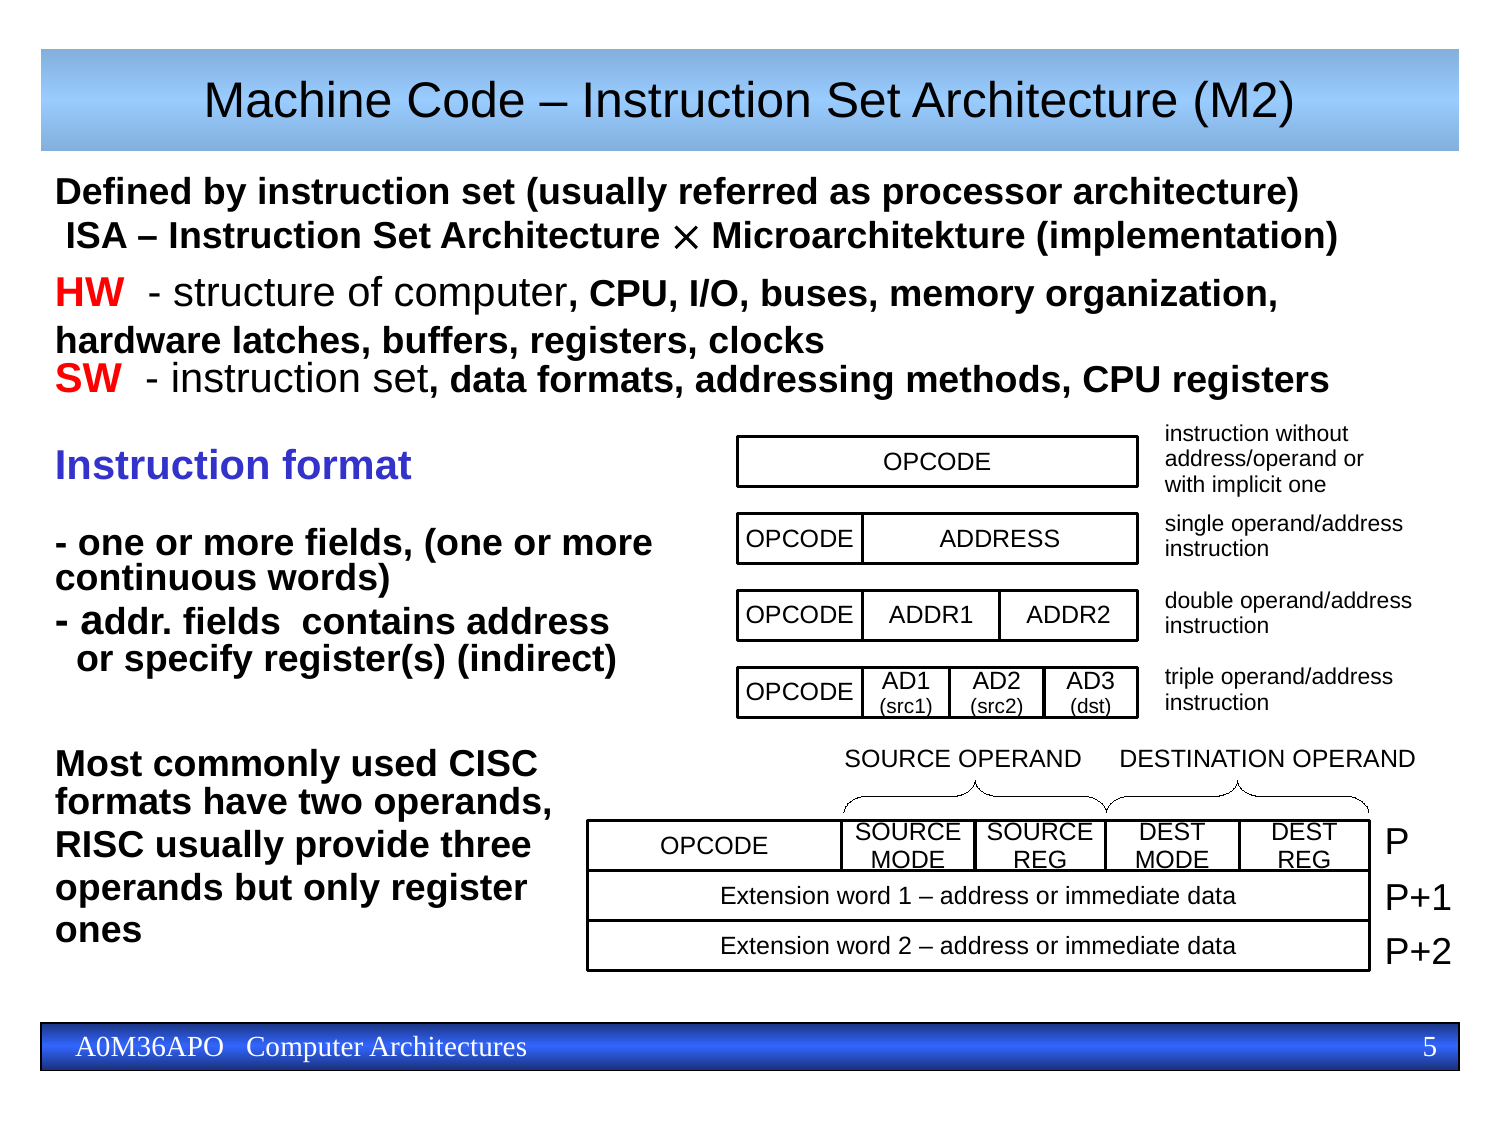

# Machine Code – Instruction Set Architecture (M2)
Defined by instruction set (usually referred as processor architecture)
 ISA – Instruction Set Architecture  Microarchitekture (implementation)
HW - structure of computer, CPU, I/O, buses, memory organization, hardware latches, buffers, registers, clocks
SW - instruction set, data formats, addressing methods, CPU registers
Instruction format
- one or more fields, (one or more
continuous words)
- addr. fields contains address
 or specify register(s) (indirect)
Most commonly used CISC
formats have two operands,
RISC usually provide three
operands but only register
ones
instruction without address/operand or with implicit one
OPCODE
single operand/address instruction
OPCODE
ADDRESS
double operand/address instruction
OPCODE
ADDR1
ADDR2
triple operand/address instruction
OPCODE
AD1
(src1)
AD2
(src2)
AD3
(dst)
SOURCE OPERAND
DESTINATION OPERAND
P
OPCODE
SOURCE
MODE
SOURCE
REG
DEST
MODE
DEST
REG
P+1
Extension word 1 – address or immediate data
Extension word 2 – address or immediate data
P+2
A0M36APO Computer Architectures
5